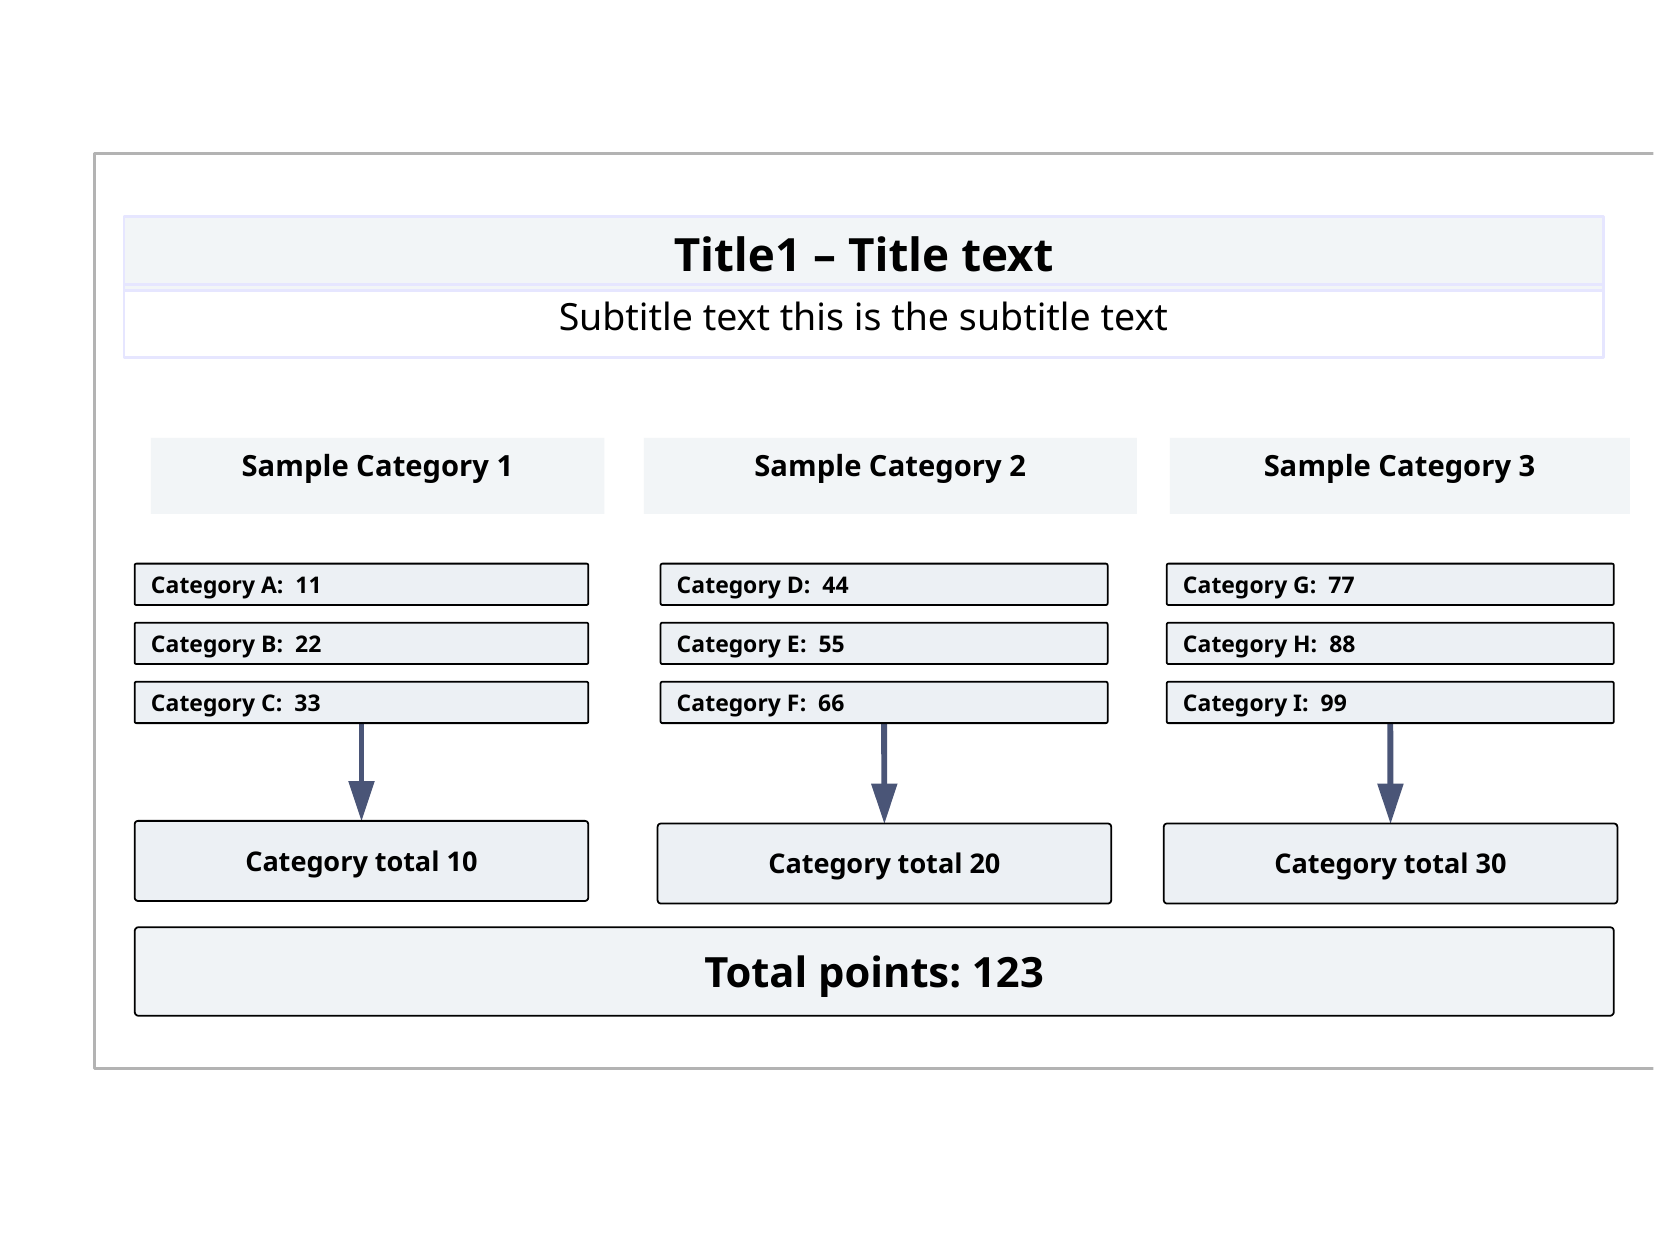

Title1 – Title text
Subtitle text this is the subtitle text
Sample Category 1
Sample Category 2
Sample Category 3
Category A: 11
Category D: 44
Category G: 77
Category B: 22
Category E: 55
Category H: 88
Category C: 33
Category F: 66
Category I: 99
Category total 10
Category total 20
Category total 30
Total points: 123